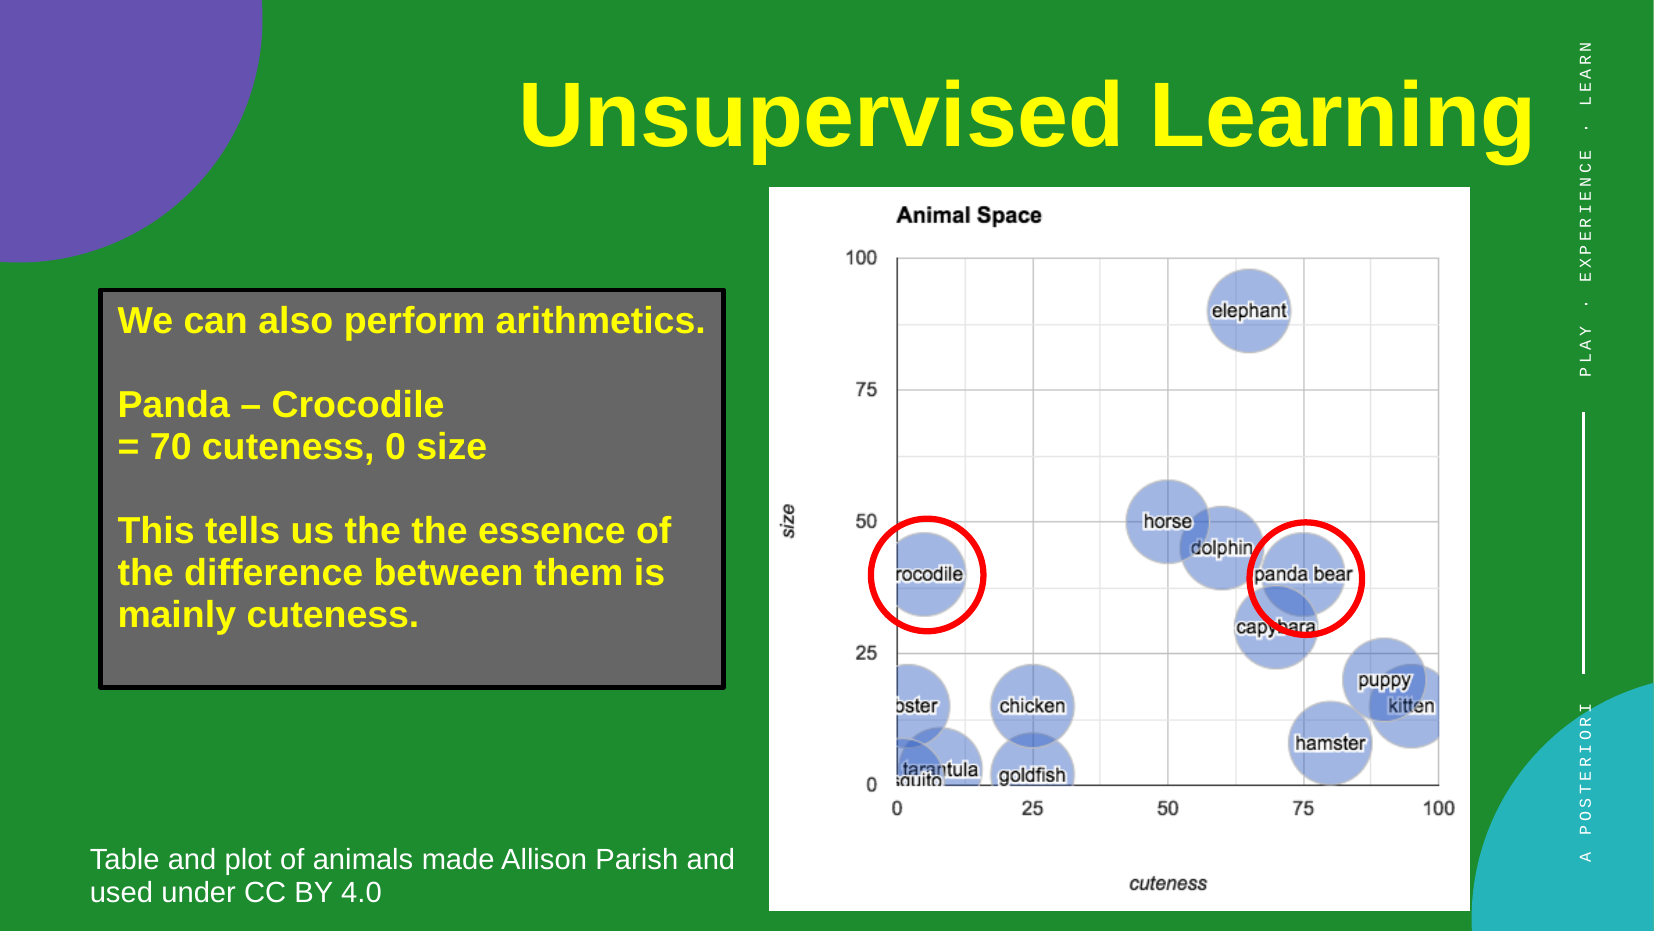

# Unsupervised Learning
We can also perform arithmetics.
Panda – Crocodile
= 70 cuteness, 0 size
This tells us the the essence of
the difference between them is
mainly cuteness.
Table and plot of animals made Allison Parish and used under CC BY 4.0